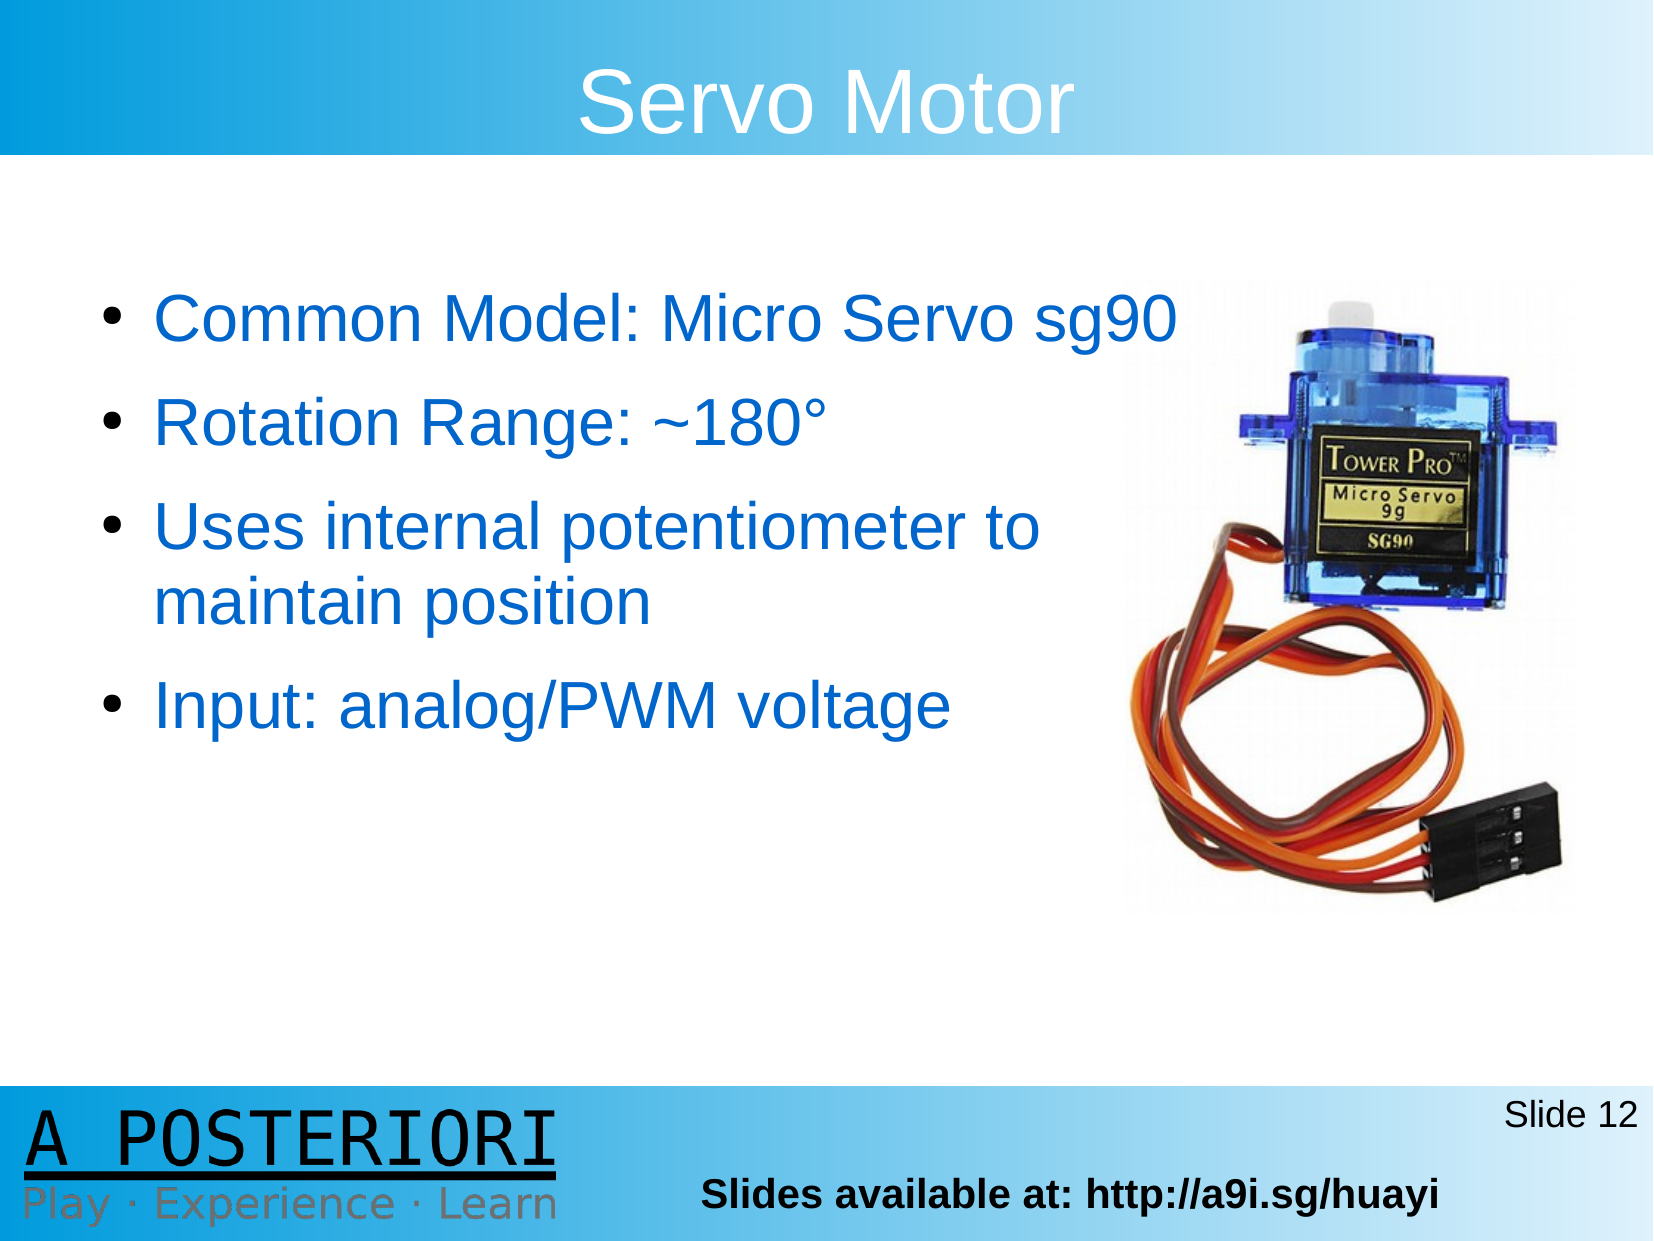

# Servo Motor
Common Model: Micro Servo sg90
Rotation Range: ~180°
Uses internal potentiometer to maintain position
Input: analog/PWM voltage